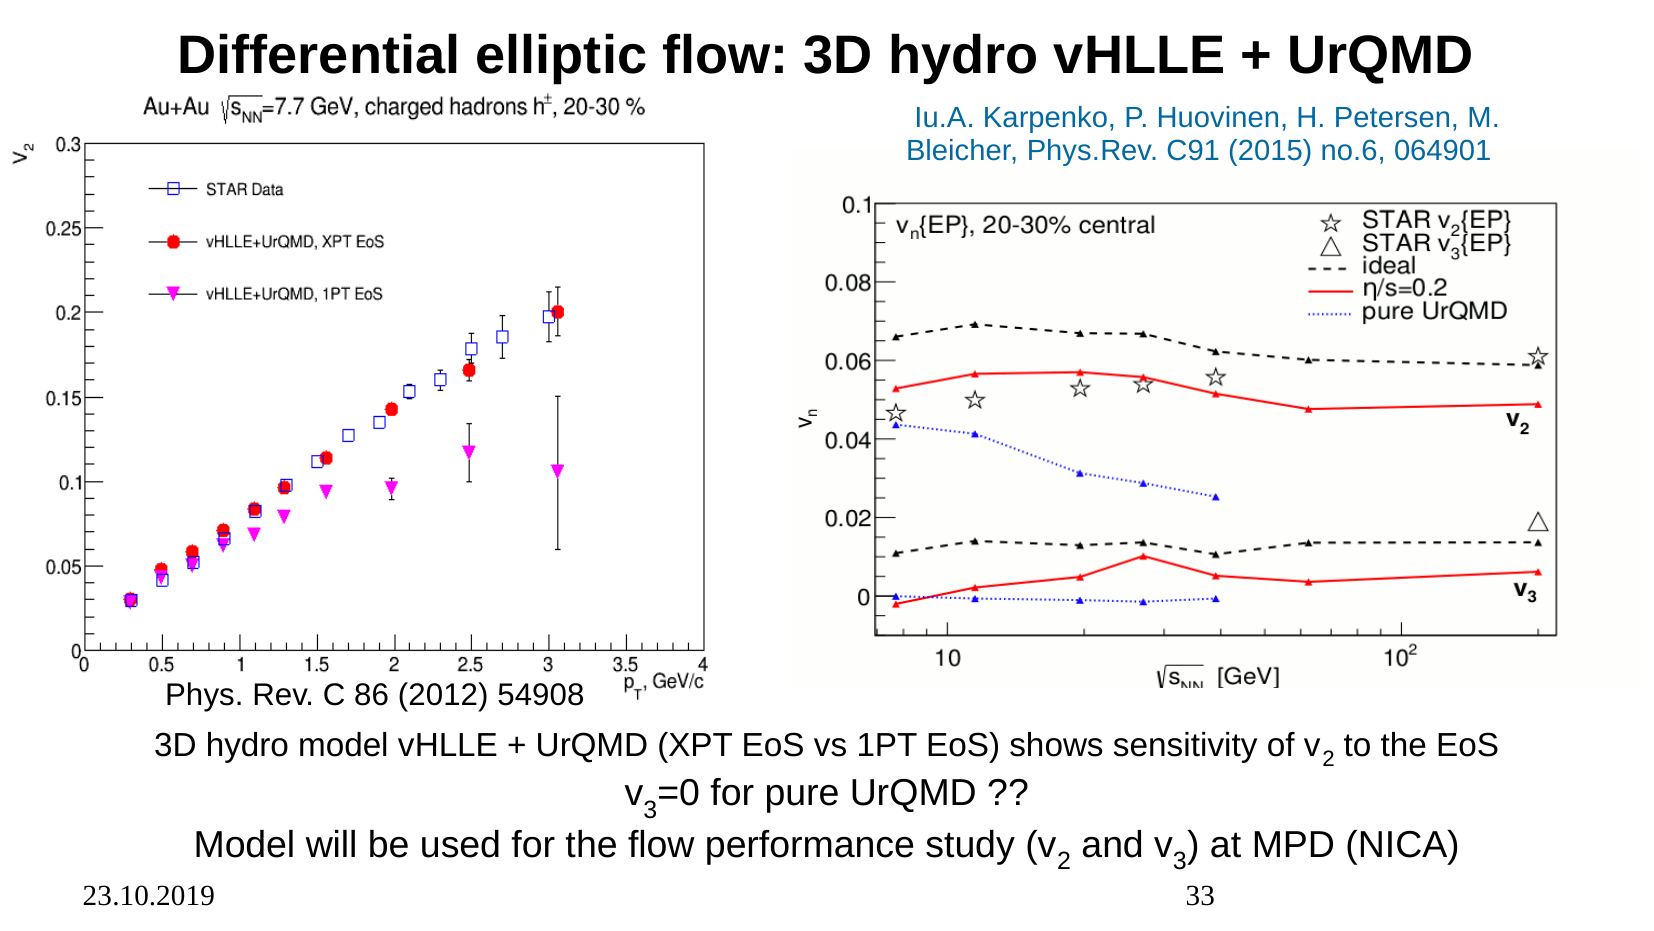

# Differential elliptic flow: 3D hydro vHLLE + UrQMD
 Iu.A. Karpenko, P. Huovinen, H. Petersen, M.
Bleicher, Phys.Rev. C91 (2015) no.6, 064901
Phys. Rev. C 86 (2012) 54908
3D hydro model vHLLE + UrQMD (XPT EoS vs 1PT EoS) shows sensitivity of v2 to the EoS
v3=0 for pure UrQMD ??
Model will be used for the flow performance study (v2 and v3) at MPD (NICA)
23.10.2019